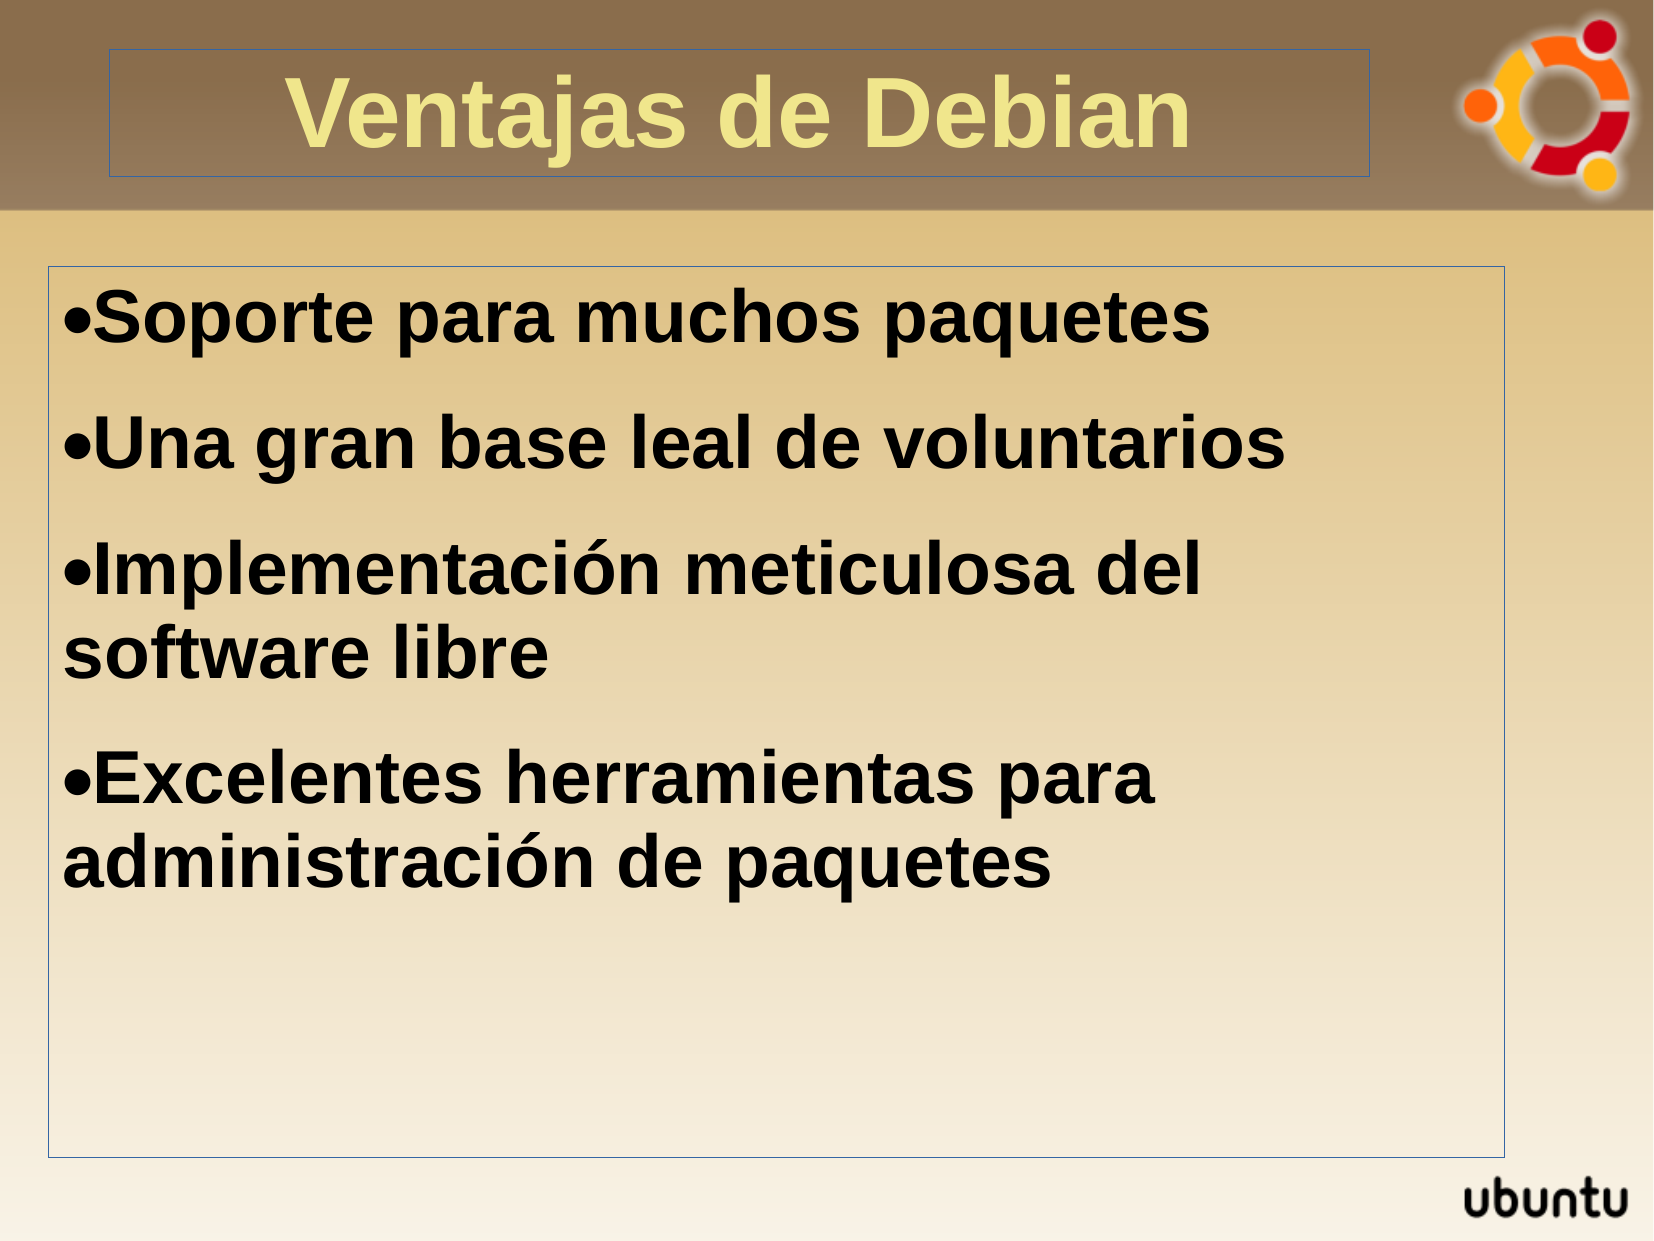

Ventajas de Debian
Soporte para muchos paquetes
Una gran base leal de voluntarios
Implementación meticulosa del software libre
Excelentes herramientas para administración de paquetes